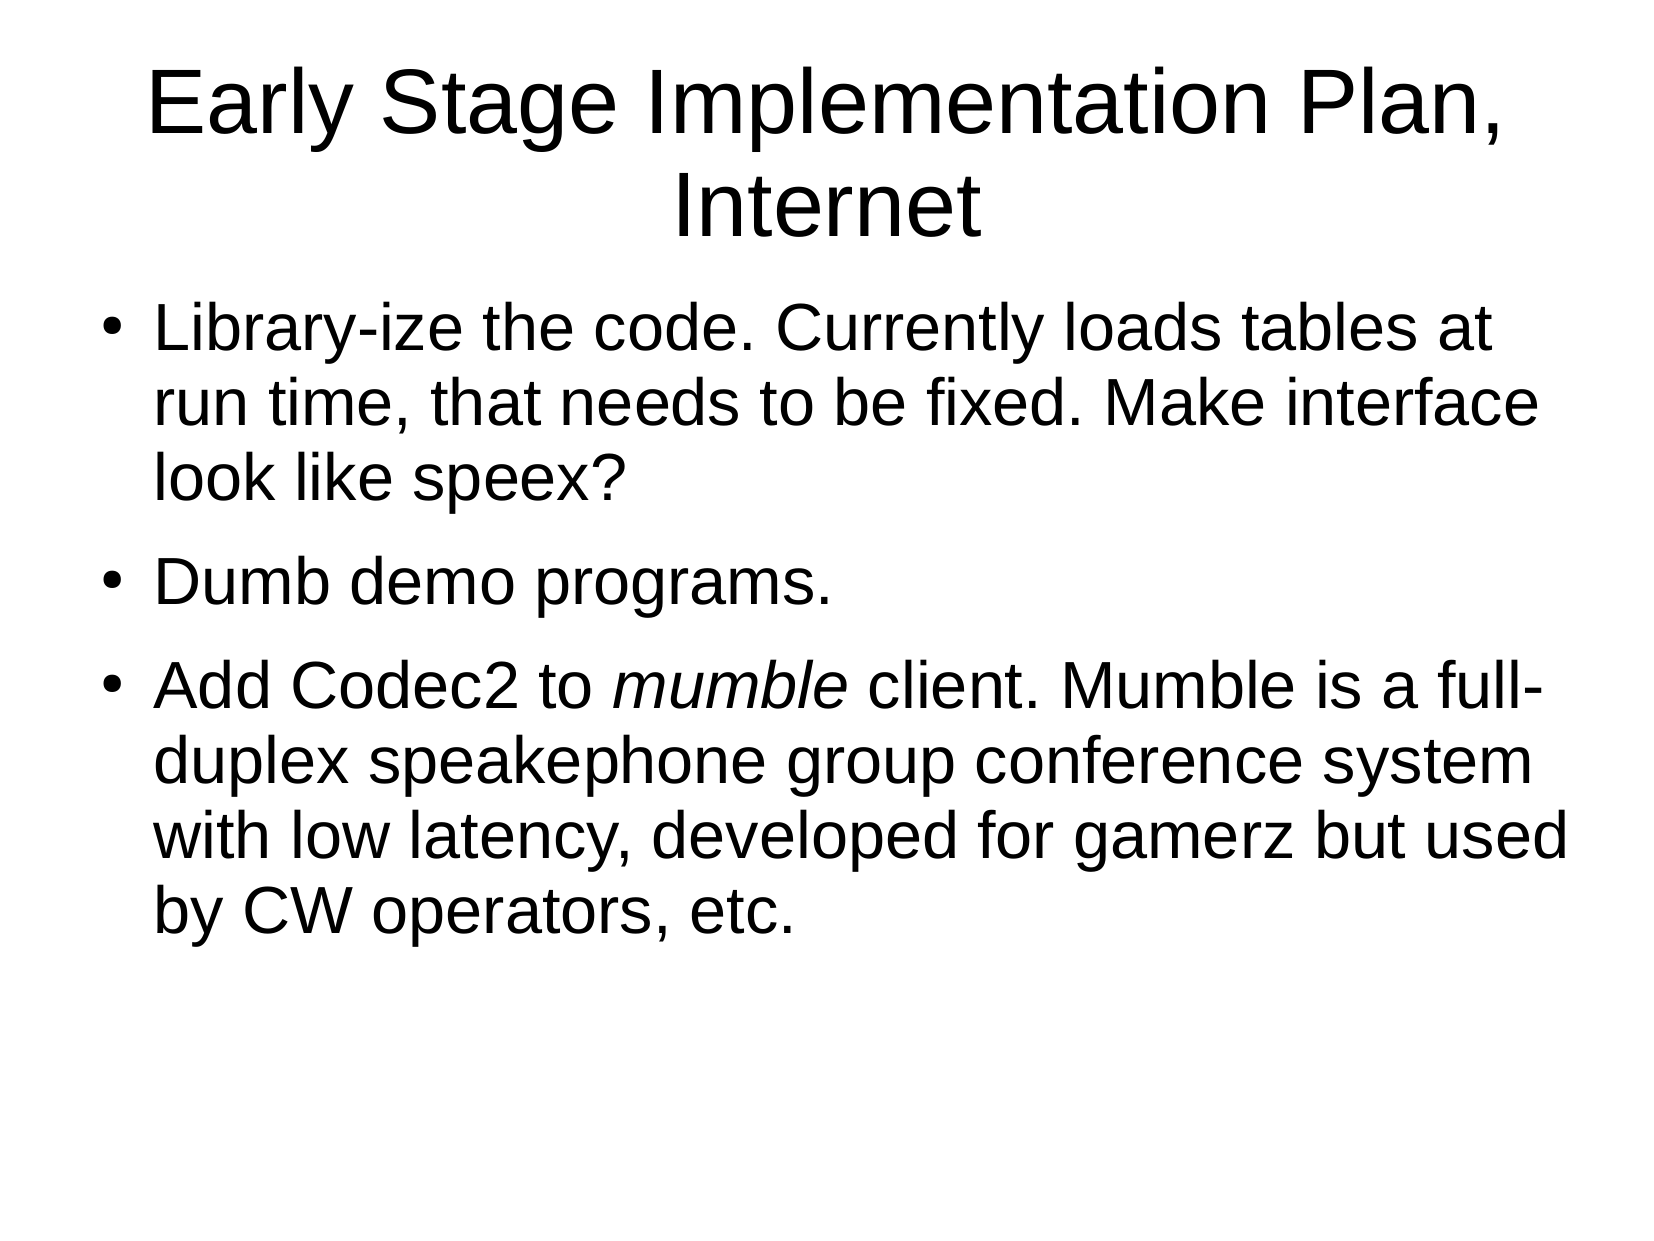

# Early Stage Implementation Plan, Internet
Library-ize the code. Currently loads tables at run time, that needs to be fixed. Make interface look like speex?
Dumb demo programs.
Add Codec2 to mumble client. Mumble is a full-duplex speakephone group conference system with low latency, developed for gamerz but used by CW operators, etc.